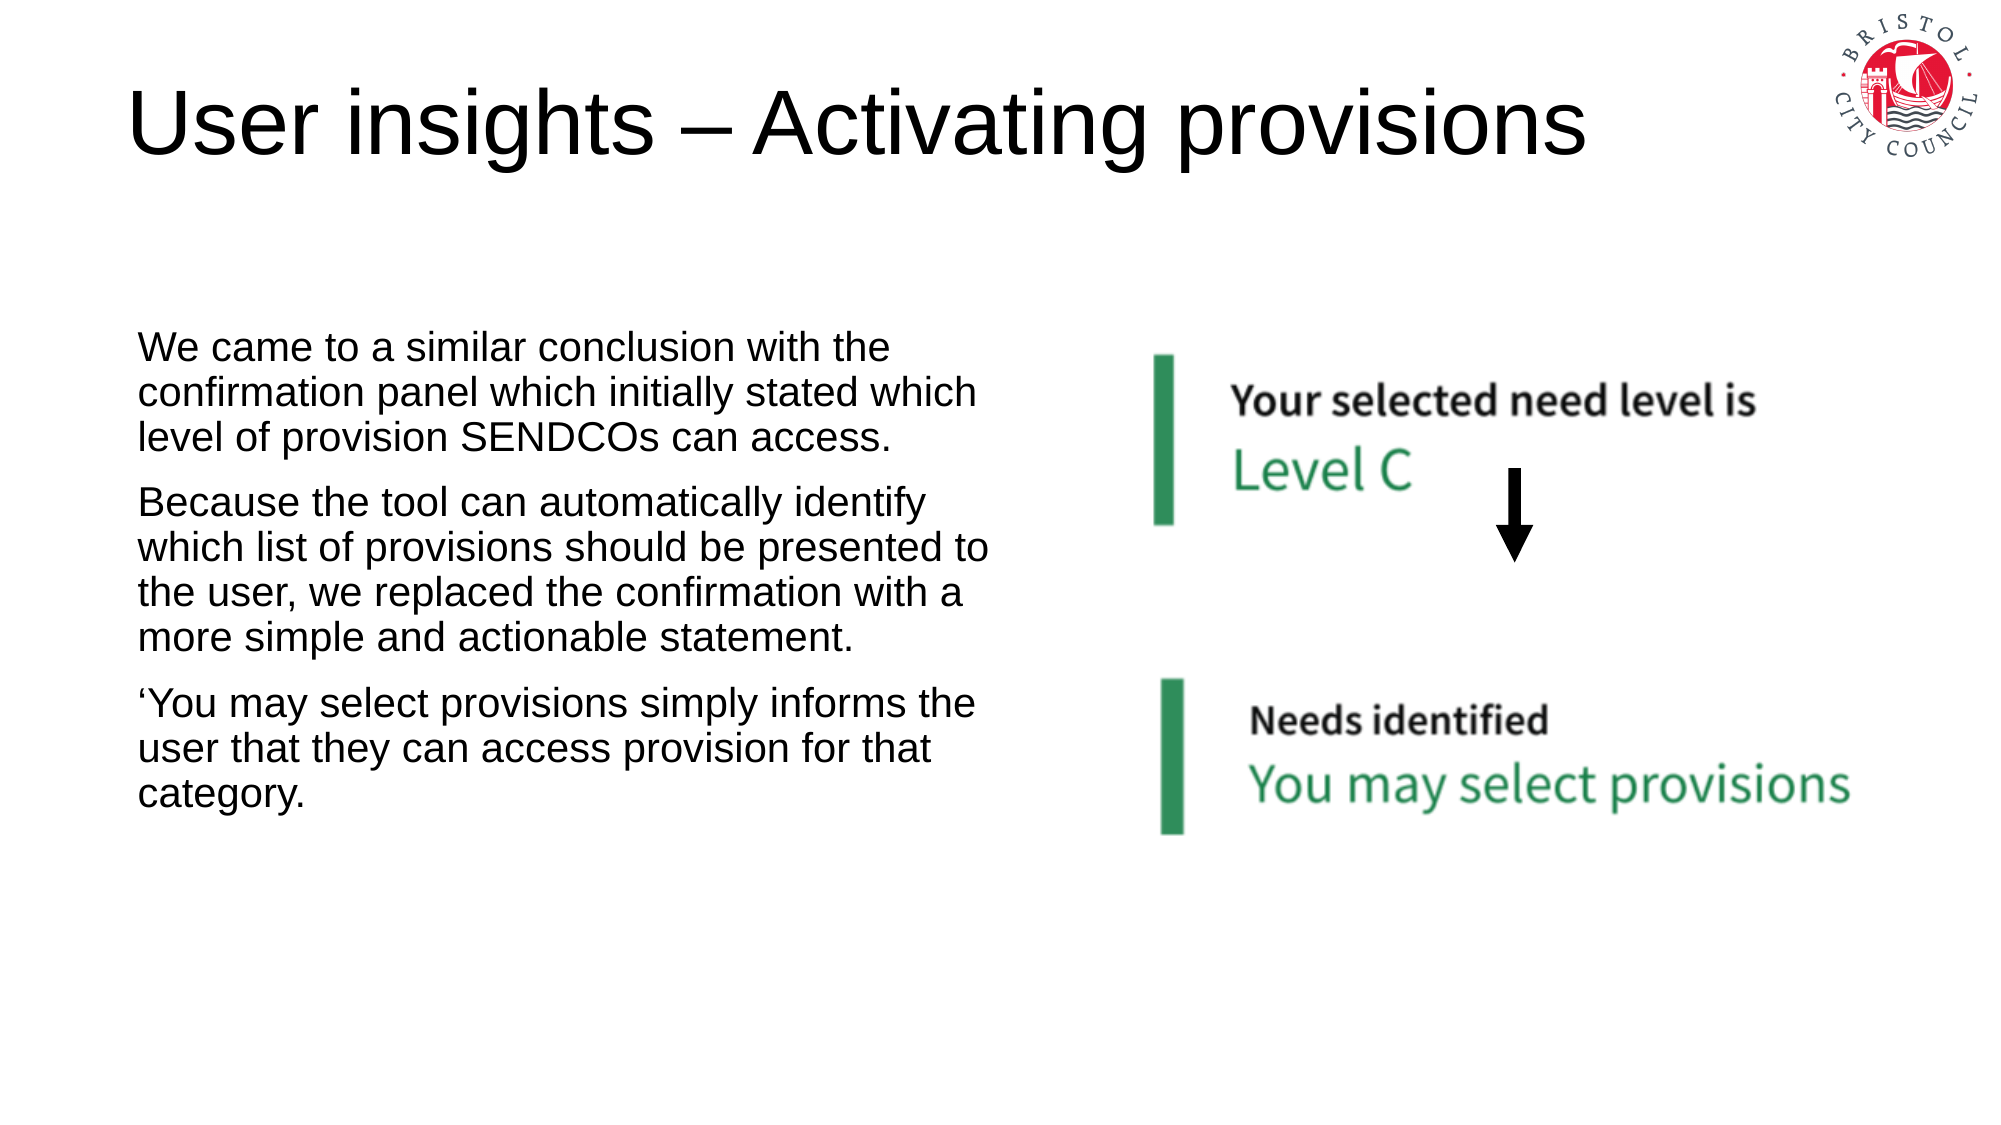

User insights – Activating provisions
# We came to a similar conclusion with the confirmation panel which initially stated which level of provision SENDCOs can access.
Because the tool can automatically identify which list of provisions should be presented to the user, we replaced the confirmation with a more simple and actionable statement.
‘You may select provisions simply informs the user that they can access provision for that category.